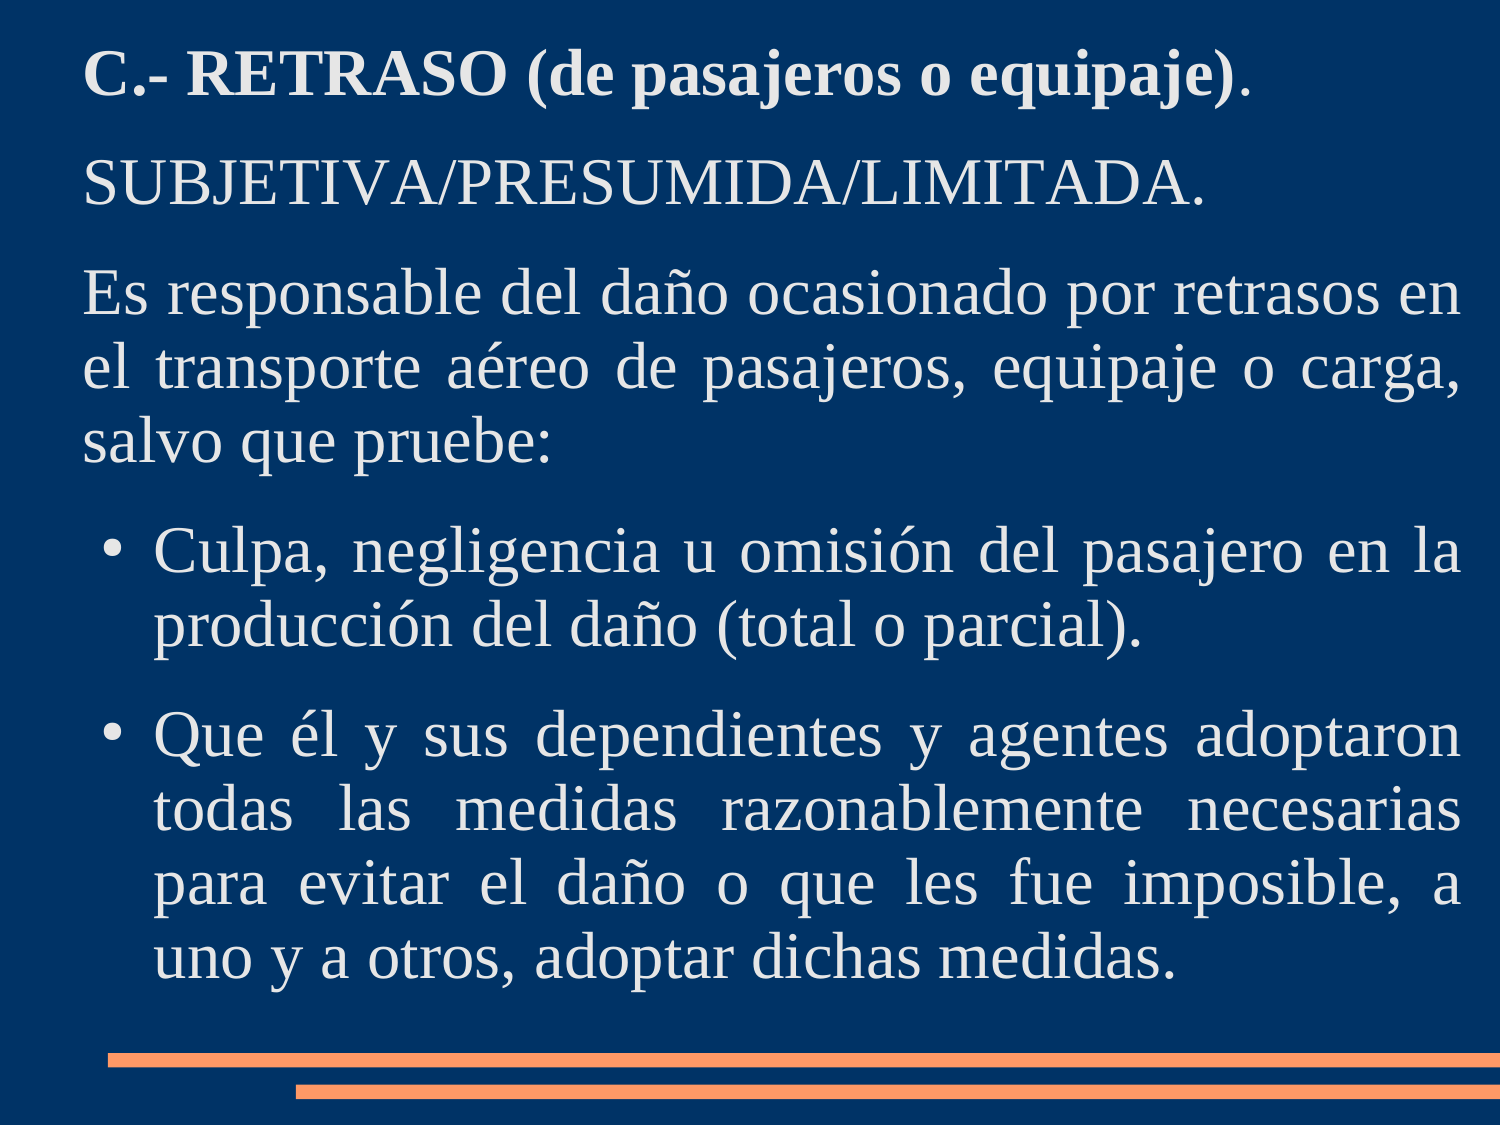

# C.- RETRASO (de pasajeros o equipaje).
SUBJETIVA/PRESUMIDA/LIMITADA.
Es responsable del daño ocasionado por retrasos en el transporte aéreo de pasajeros, equipaje o carga, salvo que pruebe:
Culpa, negligencia u omisión del pasajero en la producción del daño (total o parcial).
Que él y sus dependientes y agentes adoptaron todas las medidas razonablemente necesarias para evitar el daño o que les fue imposible, a uno y a otros, adoptar dichas medidas.